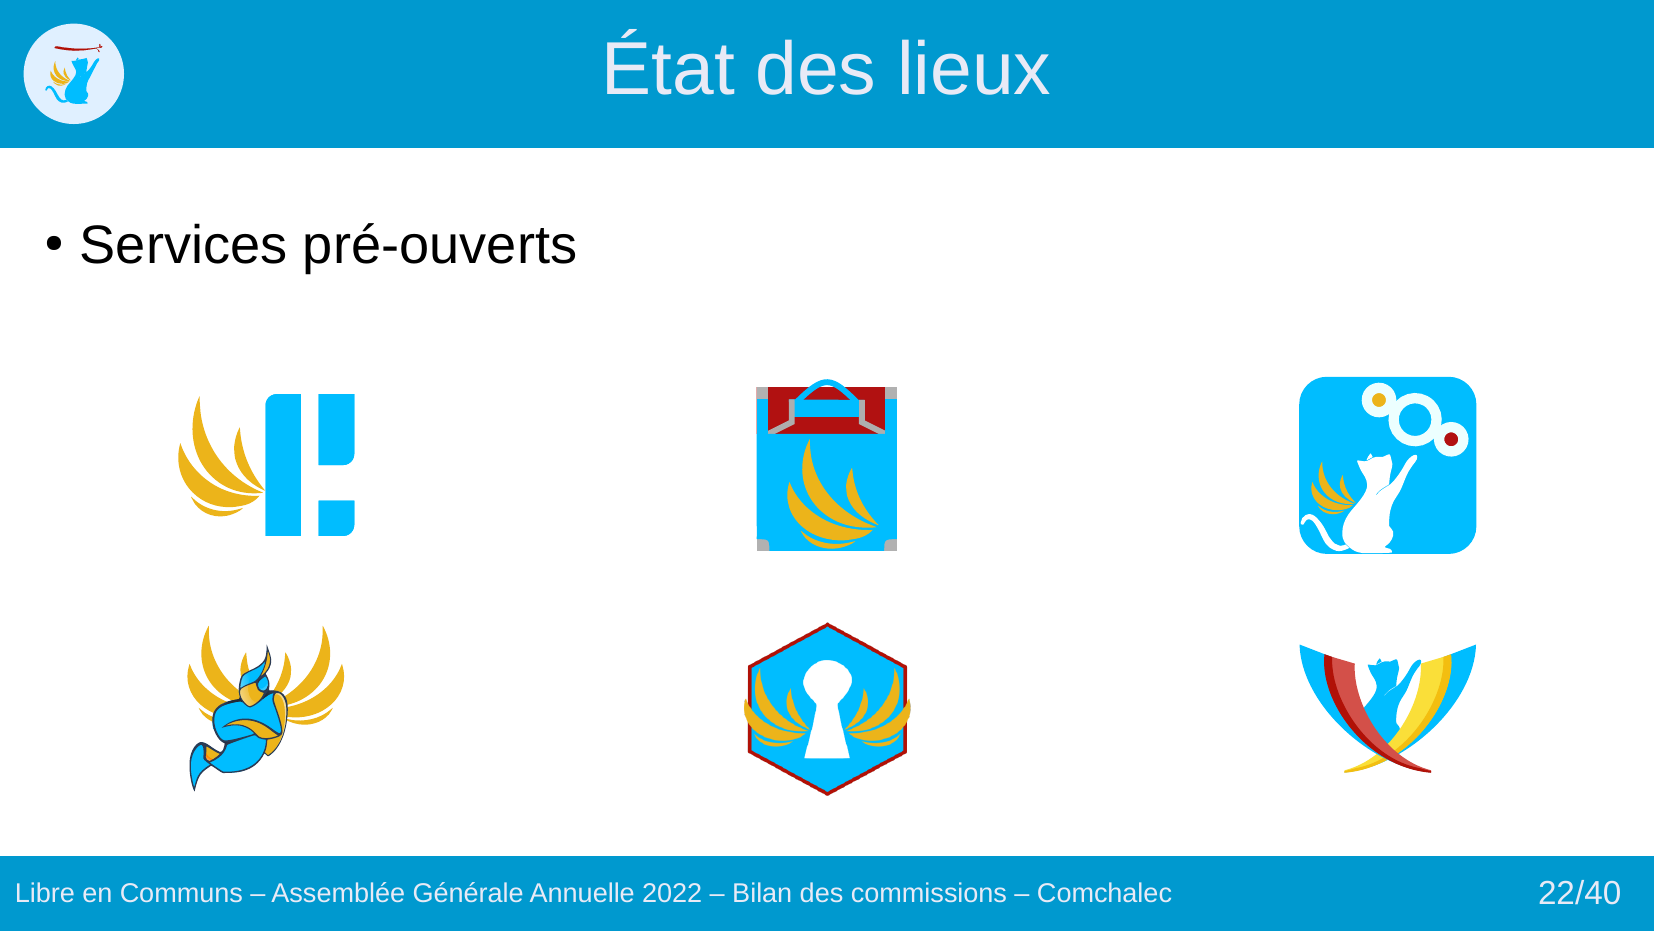

État des lieux
Services pré-ouverts
Libre en Communs – Assemblée Générale Annuelle 2022 – Bilan des commissions – Comchalec